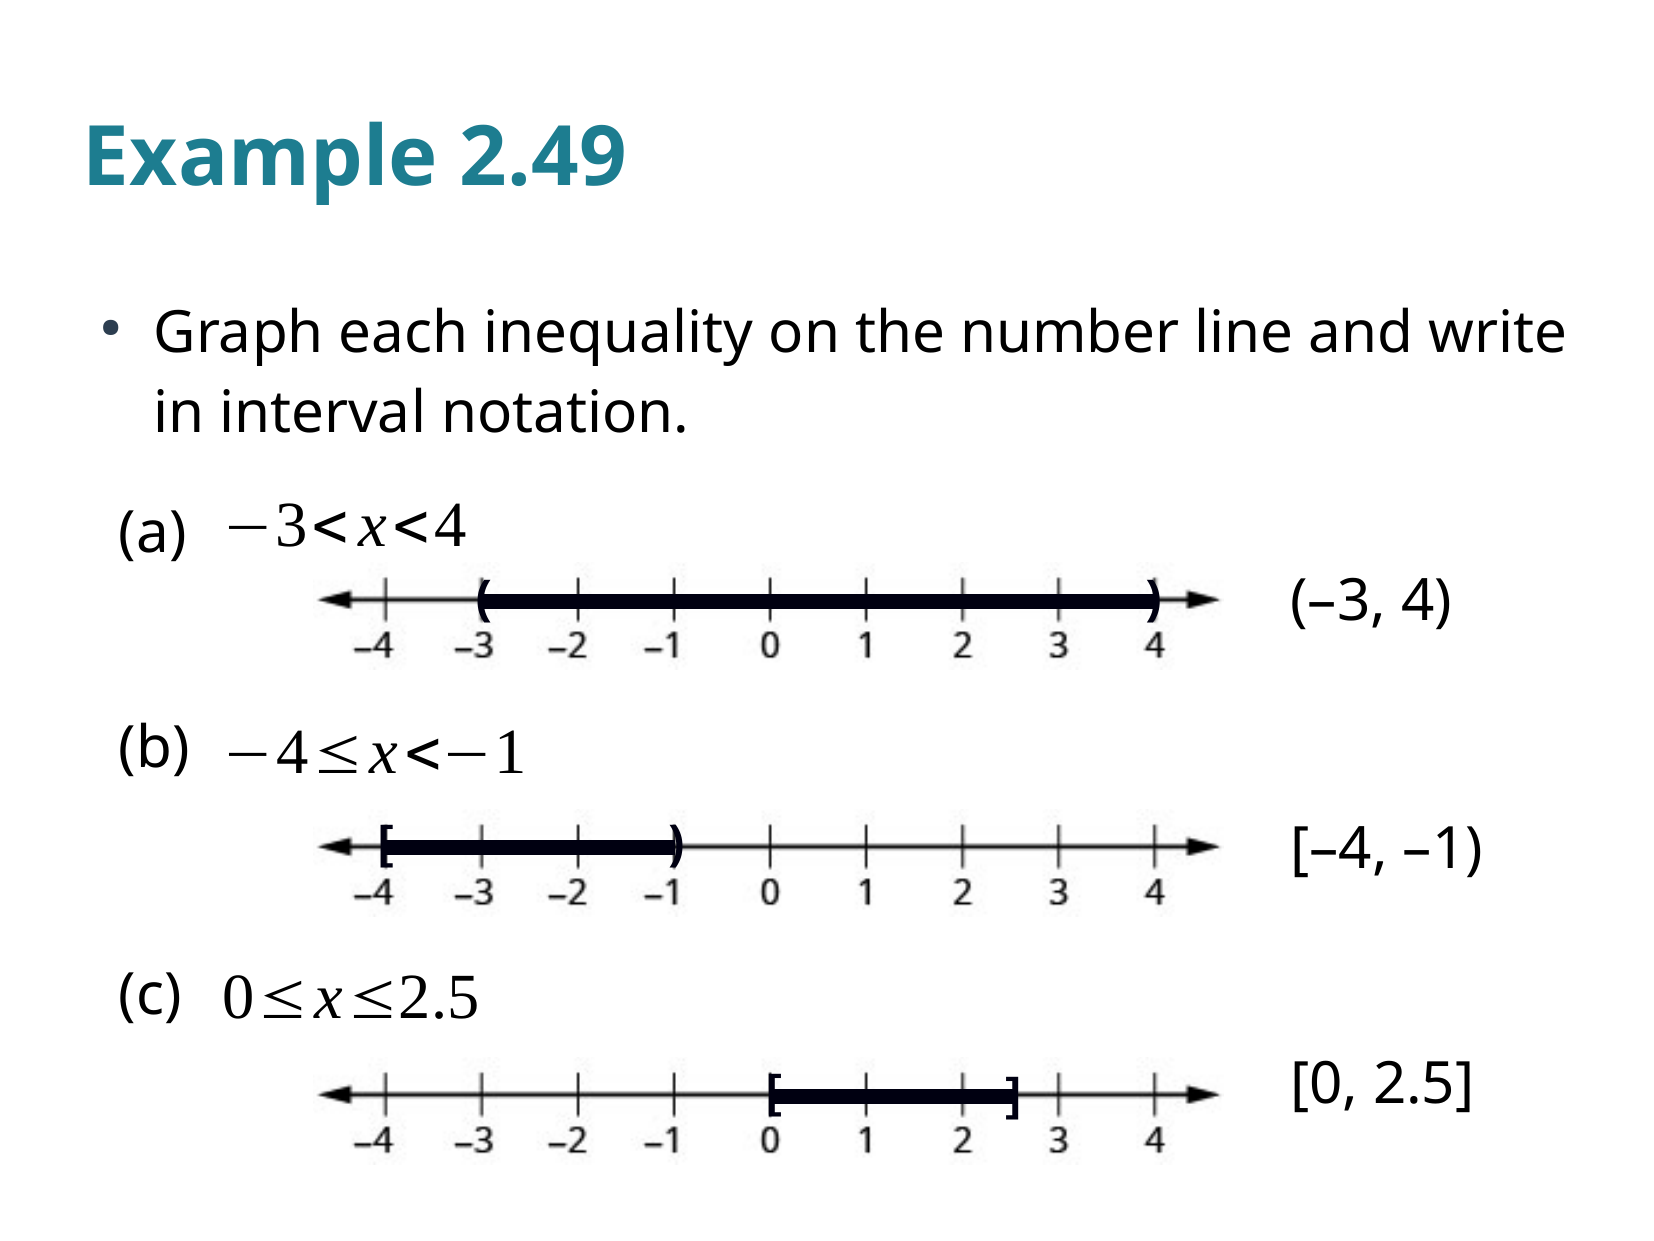

# Example 2.49
Graph each inequality on the number line and write in interval notation.
(a)
(–3, 4)
(
)
(b)
[–4, –1)
[
)
(c)
[0, 2.5]
[
]